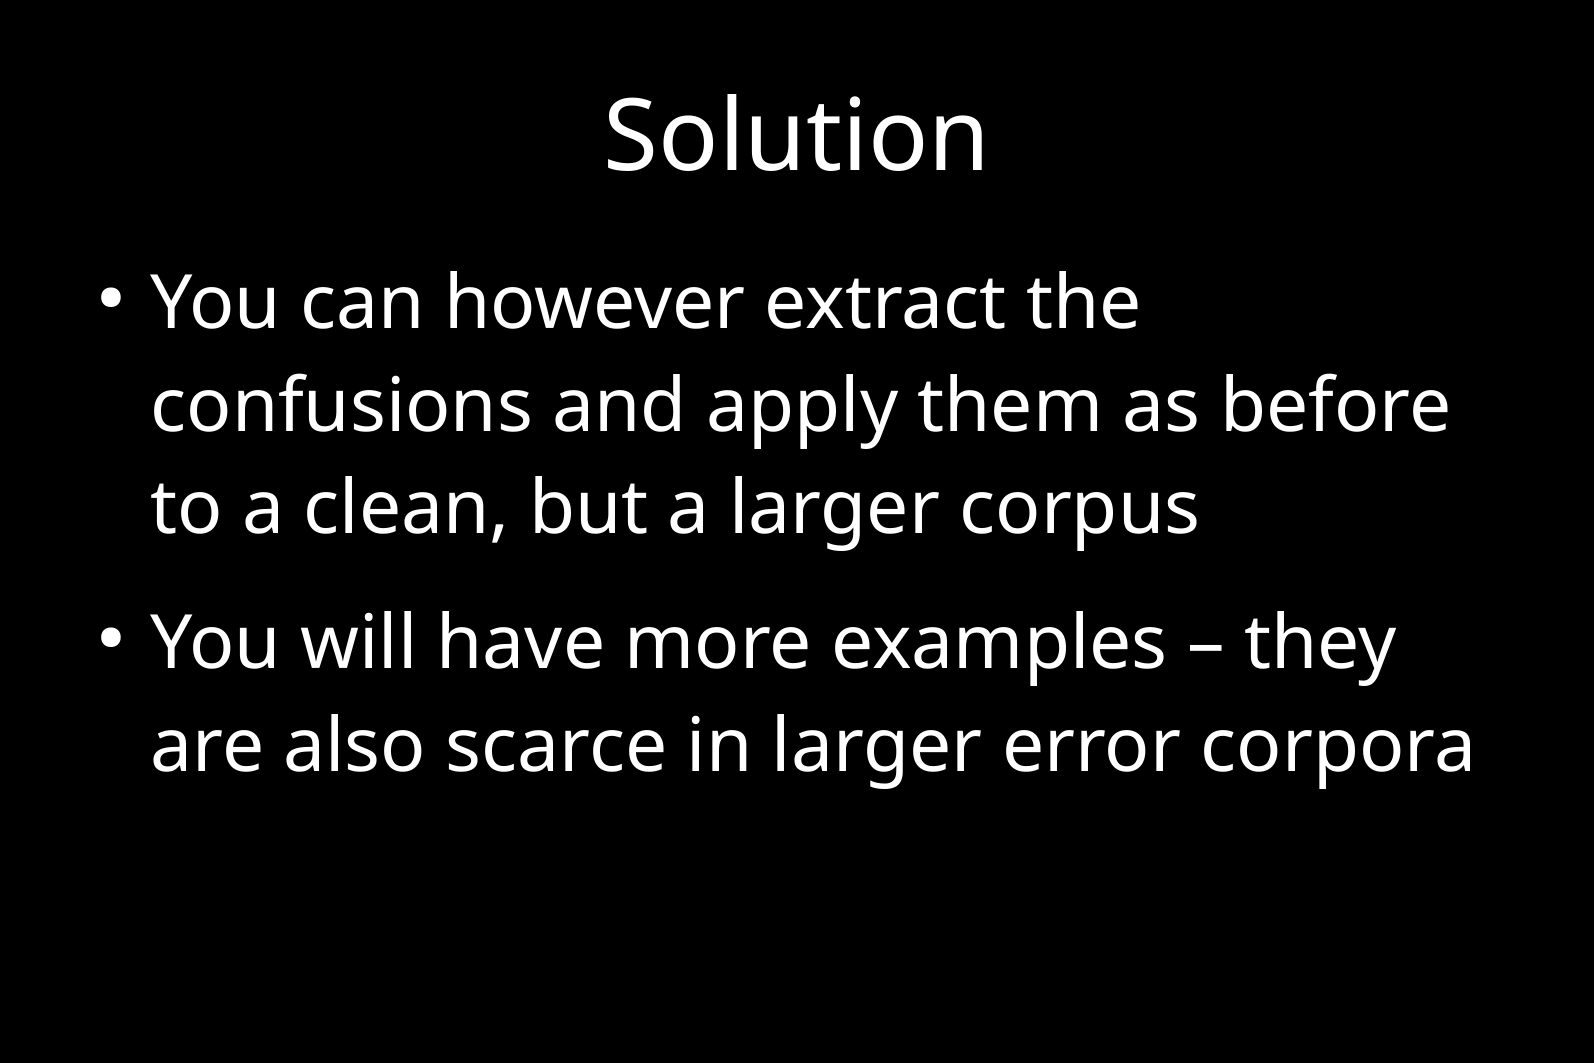

# Solution
You can however extract the confusions and apply them as before to a clean, but a larger corpus
You will have more examples – they are also scarce in larger error corpora